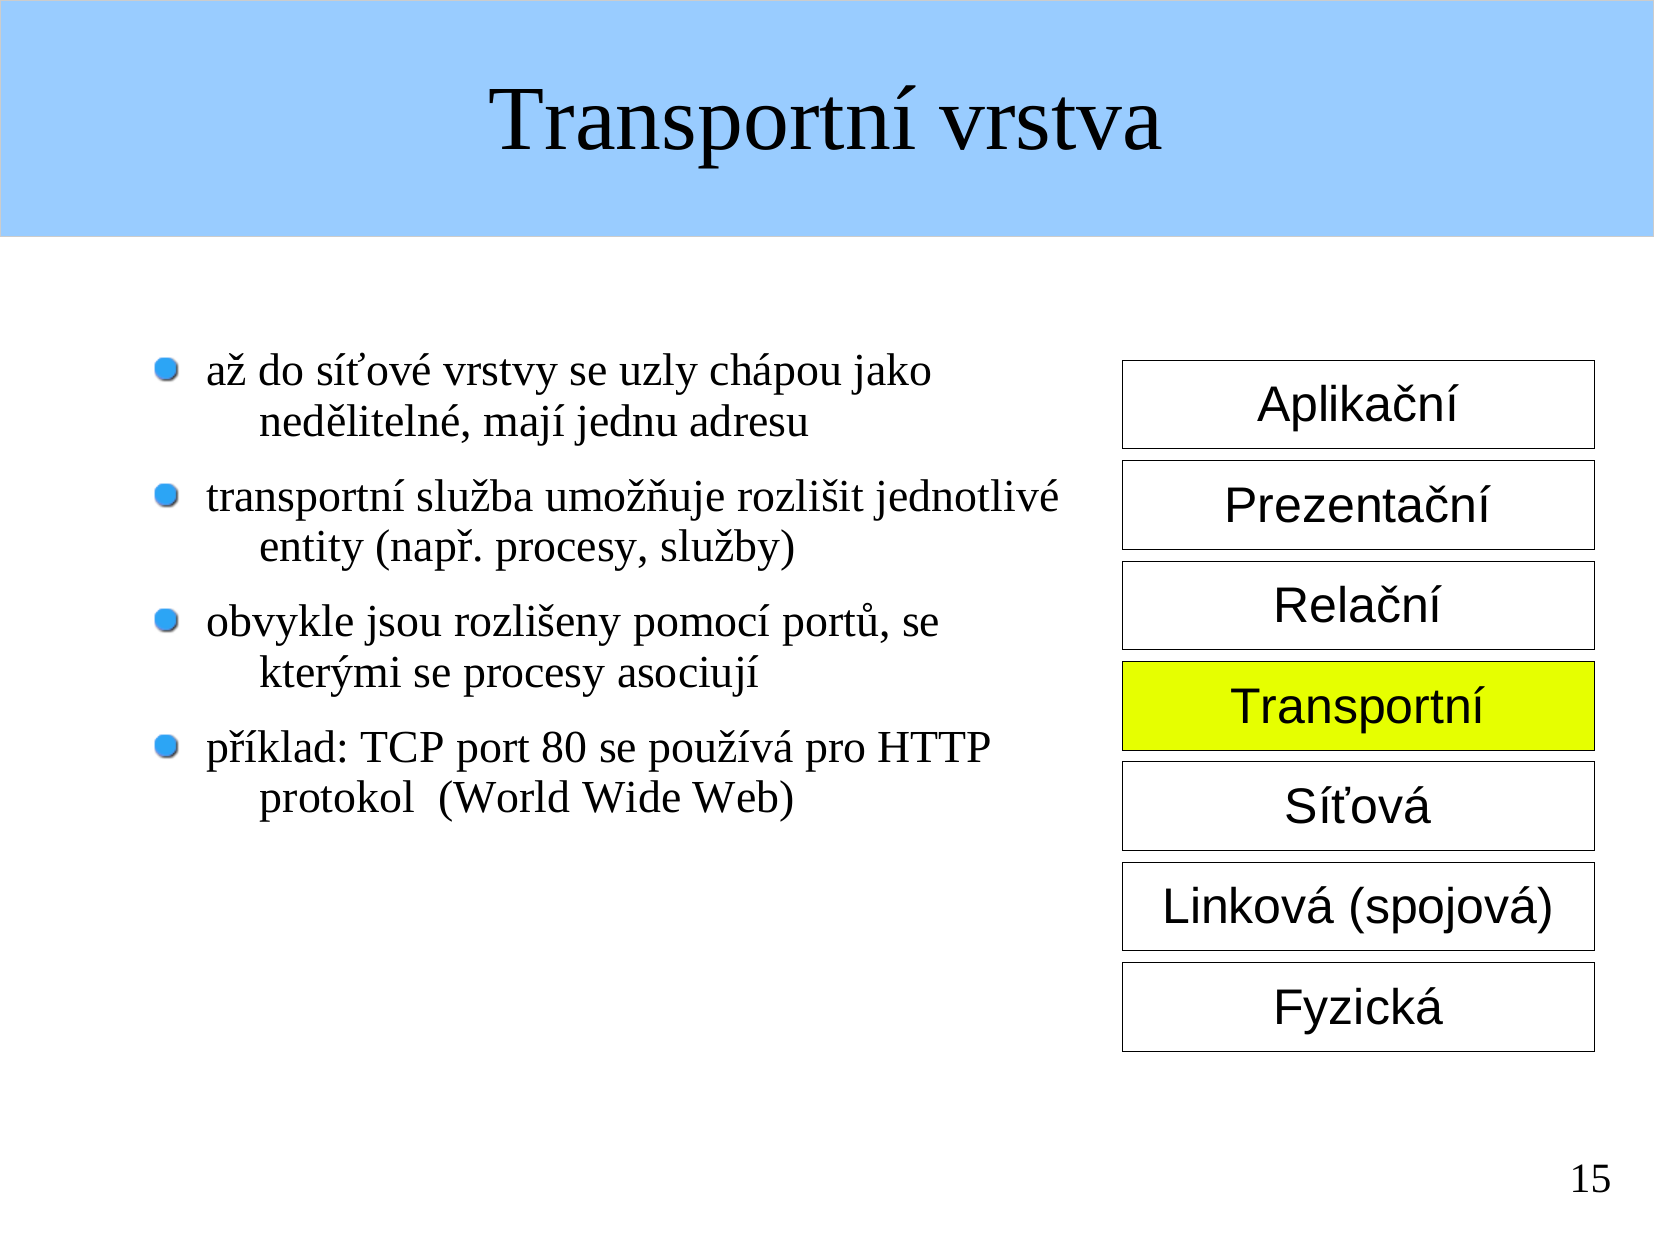

# Transportní vrstva
až do síťové vrstvy se uzly chápou jako nedělitelné, mají jednu adresu
transportní služba umožňuje rozlišit jednotlivé entity (např. procesy, služby)
obvykle jsou rozlišeny pomocí portů, se kterými se procesy asociují
příklad: TCP port 80 se používá pro HTTP protokol (World Wide Web)
Aplikační
Prezentační
Relační
Transportní
Síťová
Linková (spojová)
Fyzická